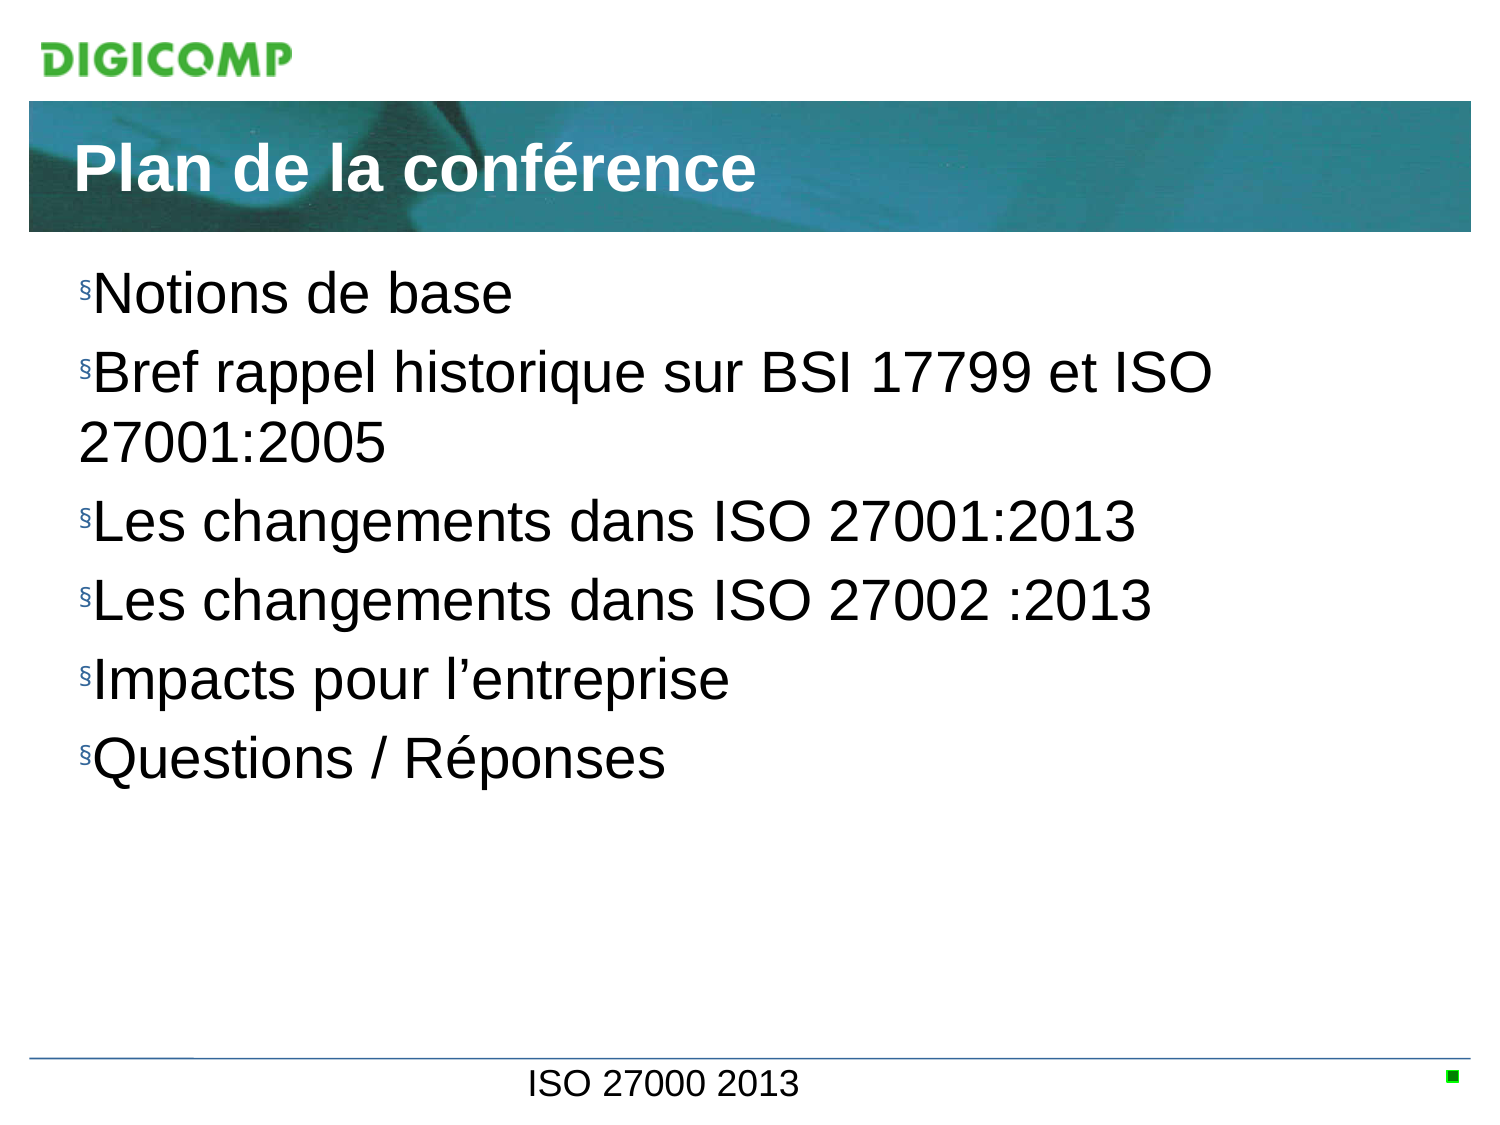

# Plan de la conférence
Notions de base
Bref rappel historique sur BSI 17799 et ISO 27001:2005
Les changements dans ISO 27001:2013
Les changements dans ISO 27002 :2013
Impacts pour l’entreprise
Questions / Réponses
ISO 27000 2013